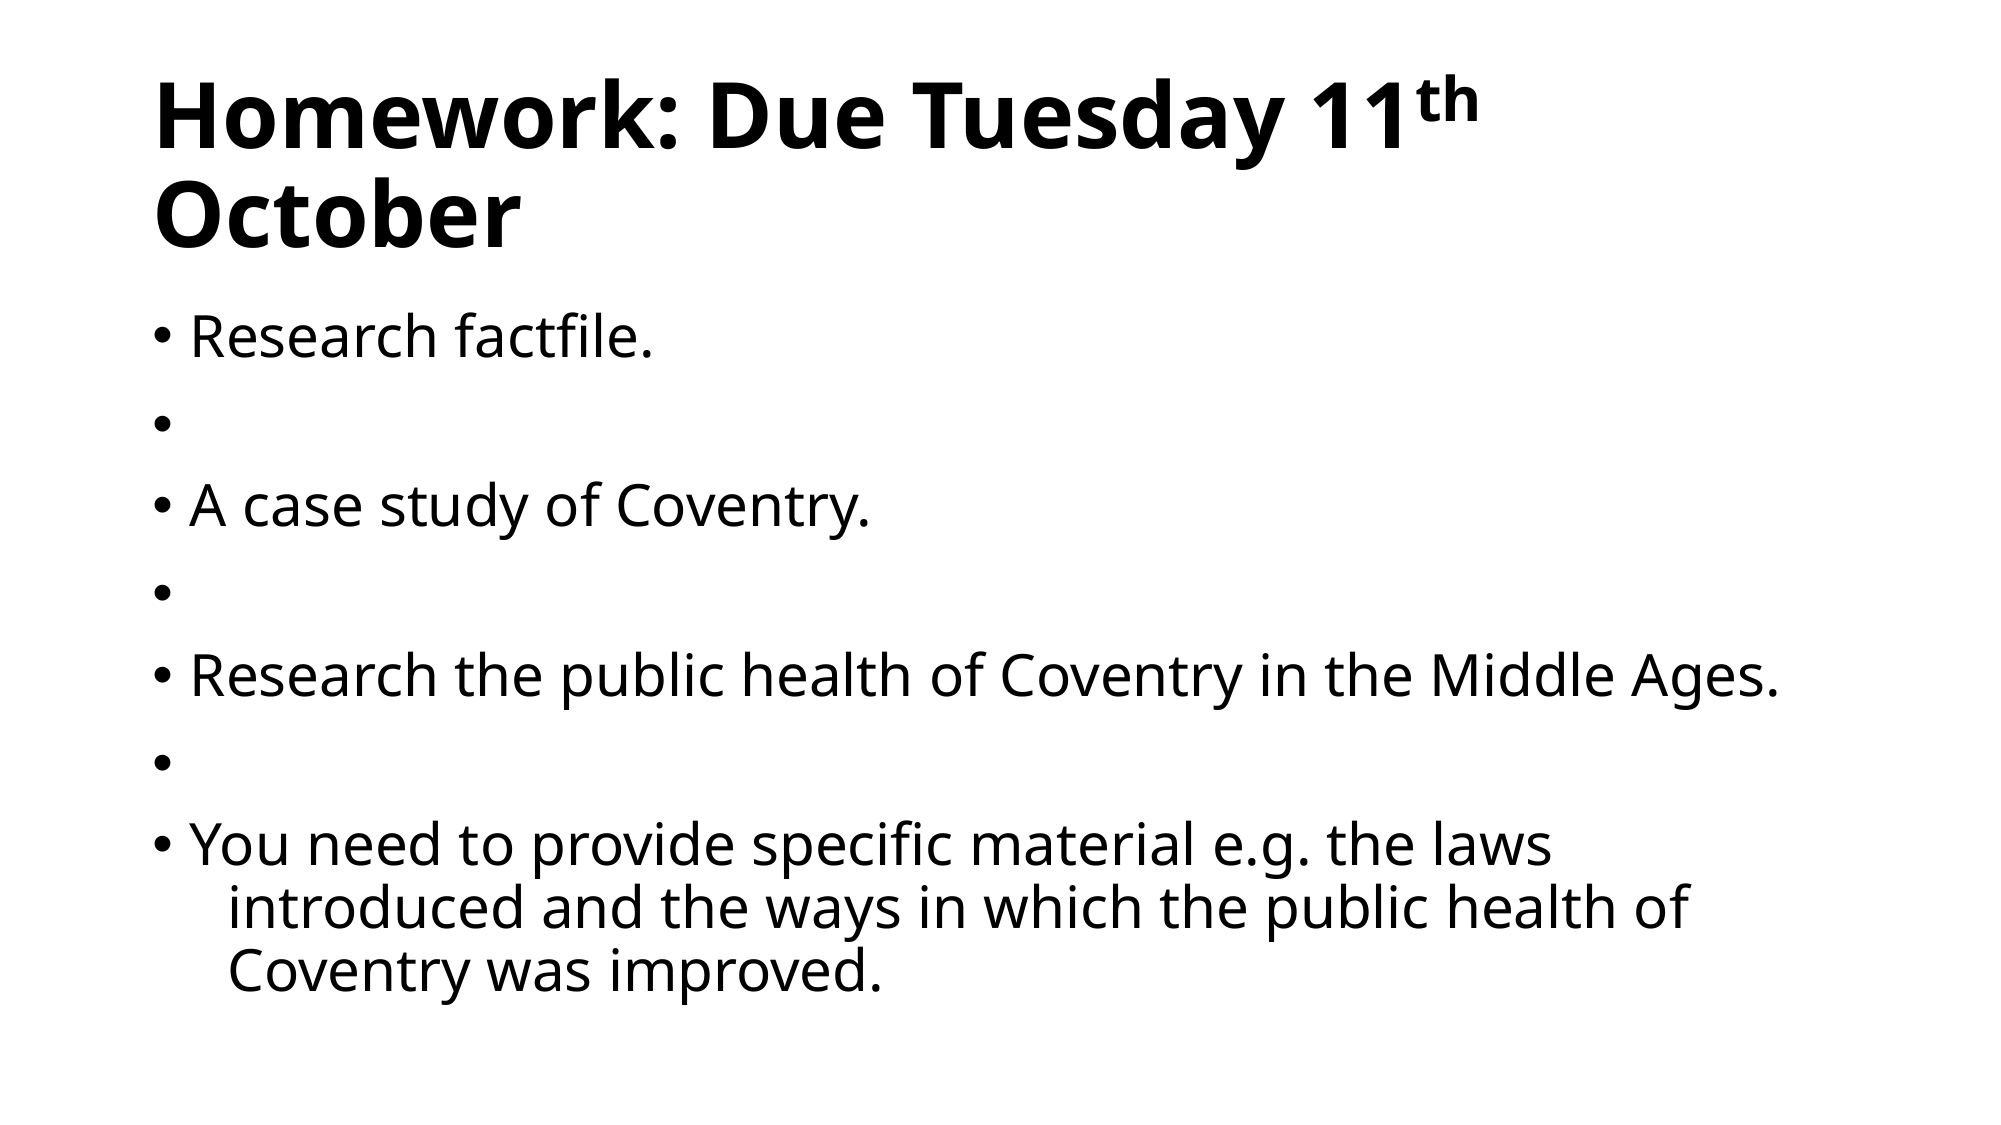

# Homework: Due Tuesday 11th October
Research factfile.
A case study of Coventry.
Research the public health of Coventry in the Middle Ages.
You need to provide specific material e.g. the laws introduced and the ways in which the public health of Coventry was improved.